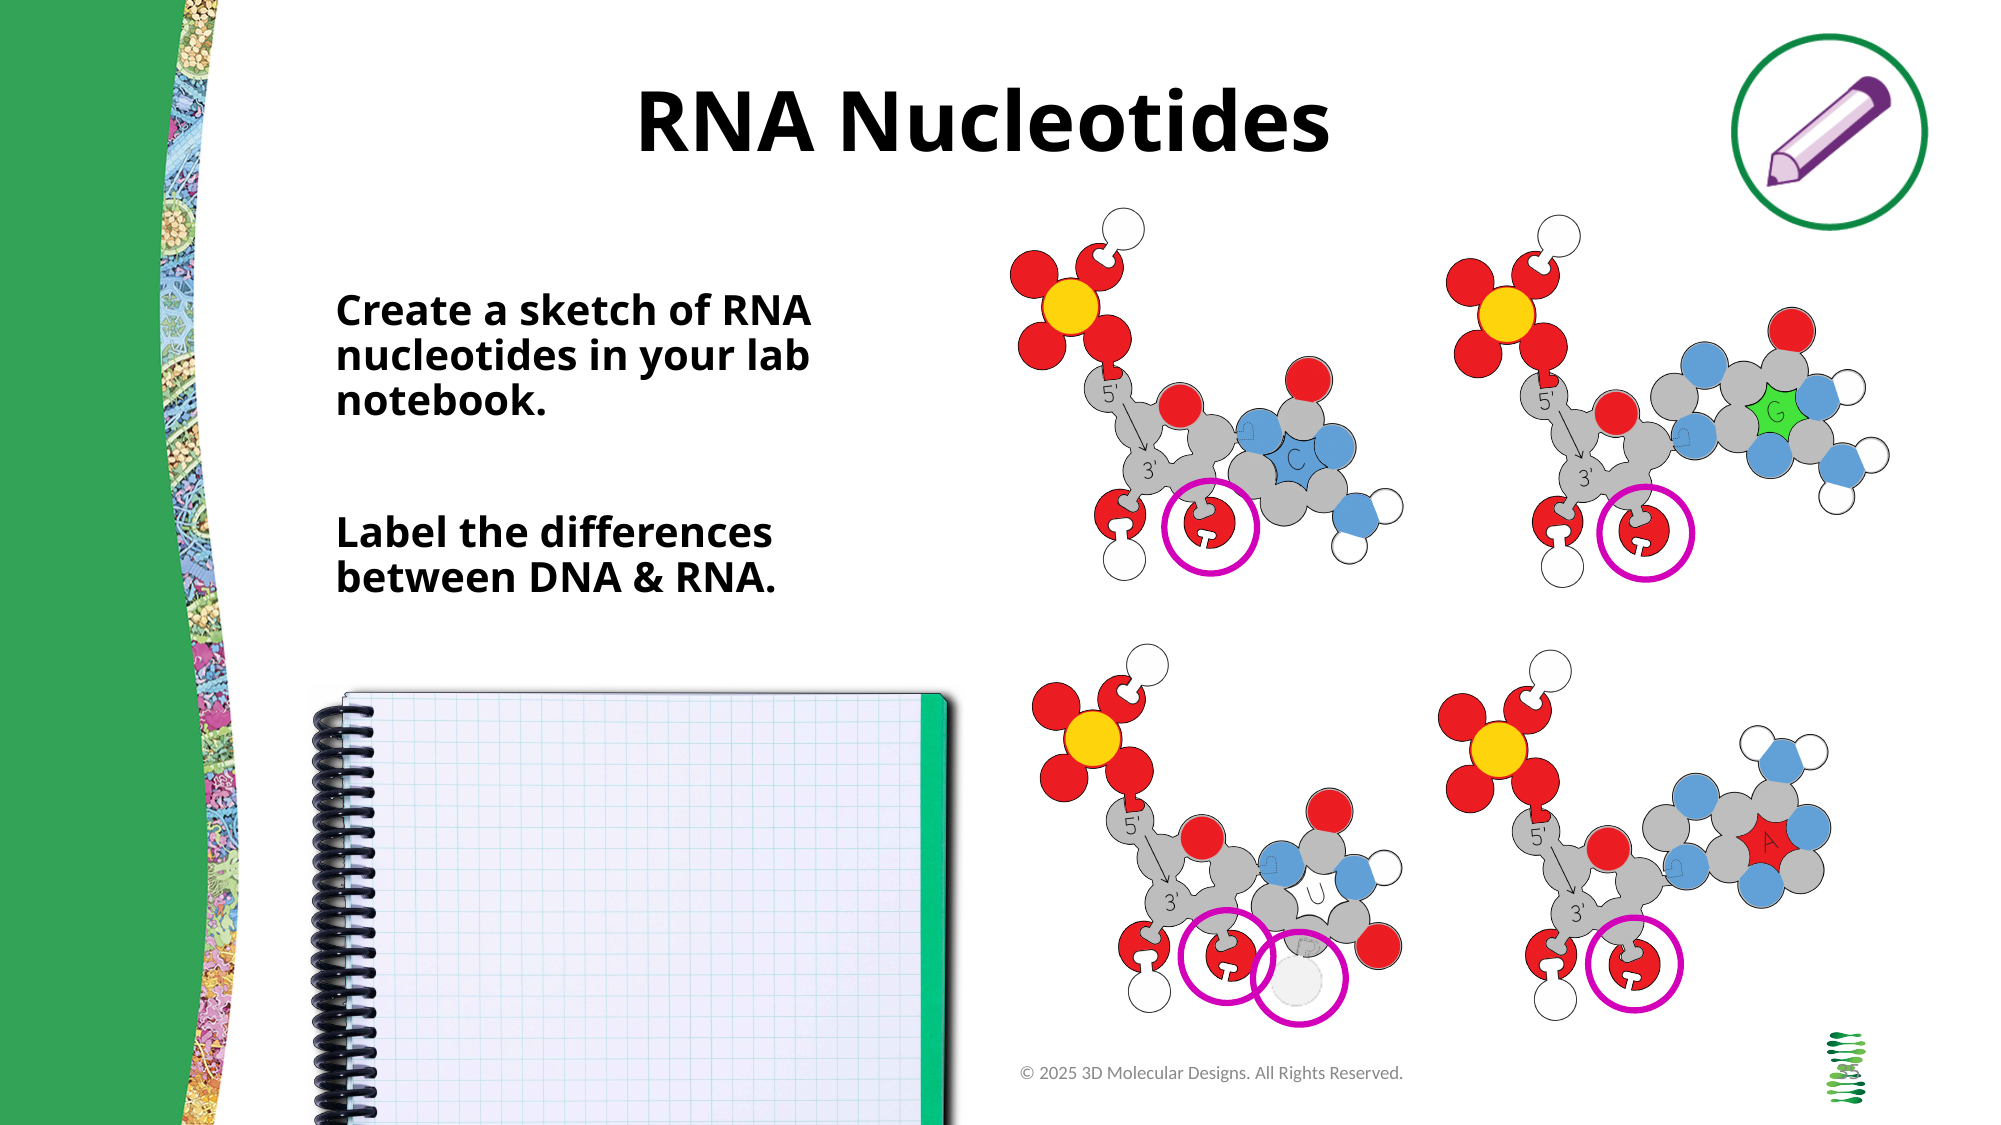

RNA Nucleotides
Create a sketch of RNA nucleotides in your lab notebook.
Label the differences between DNA & RNA.